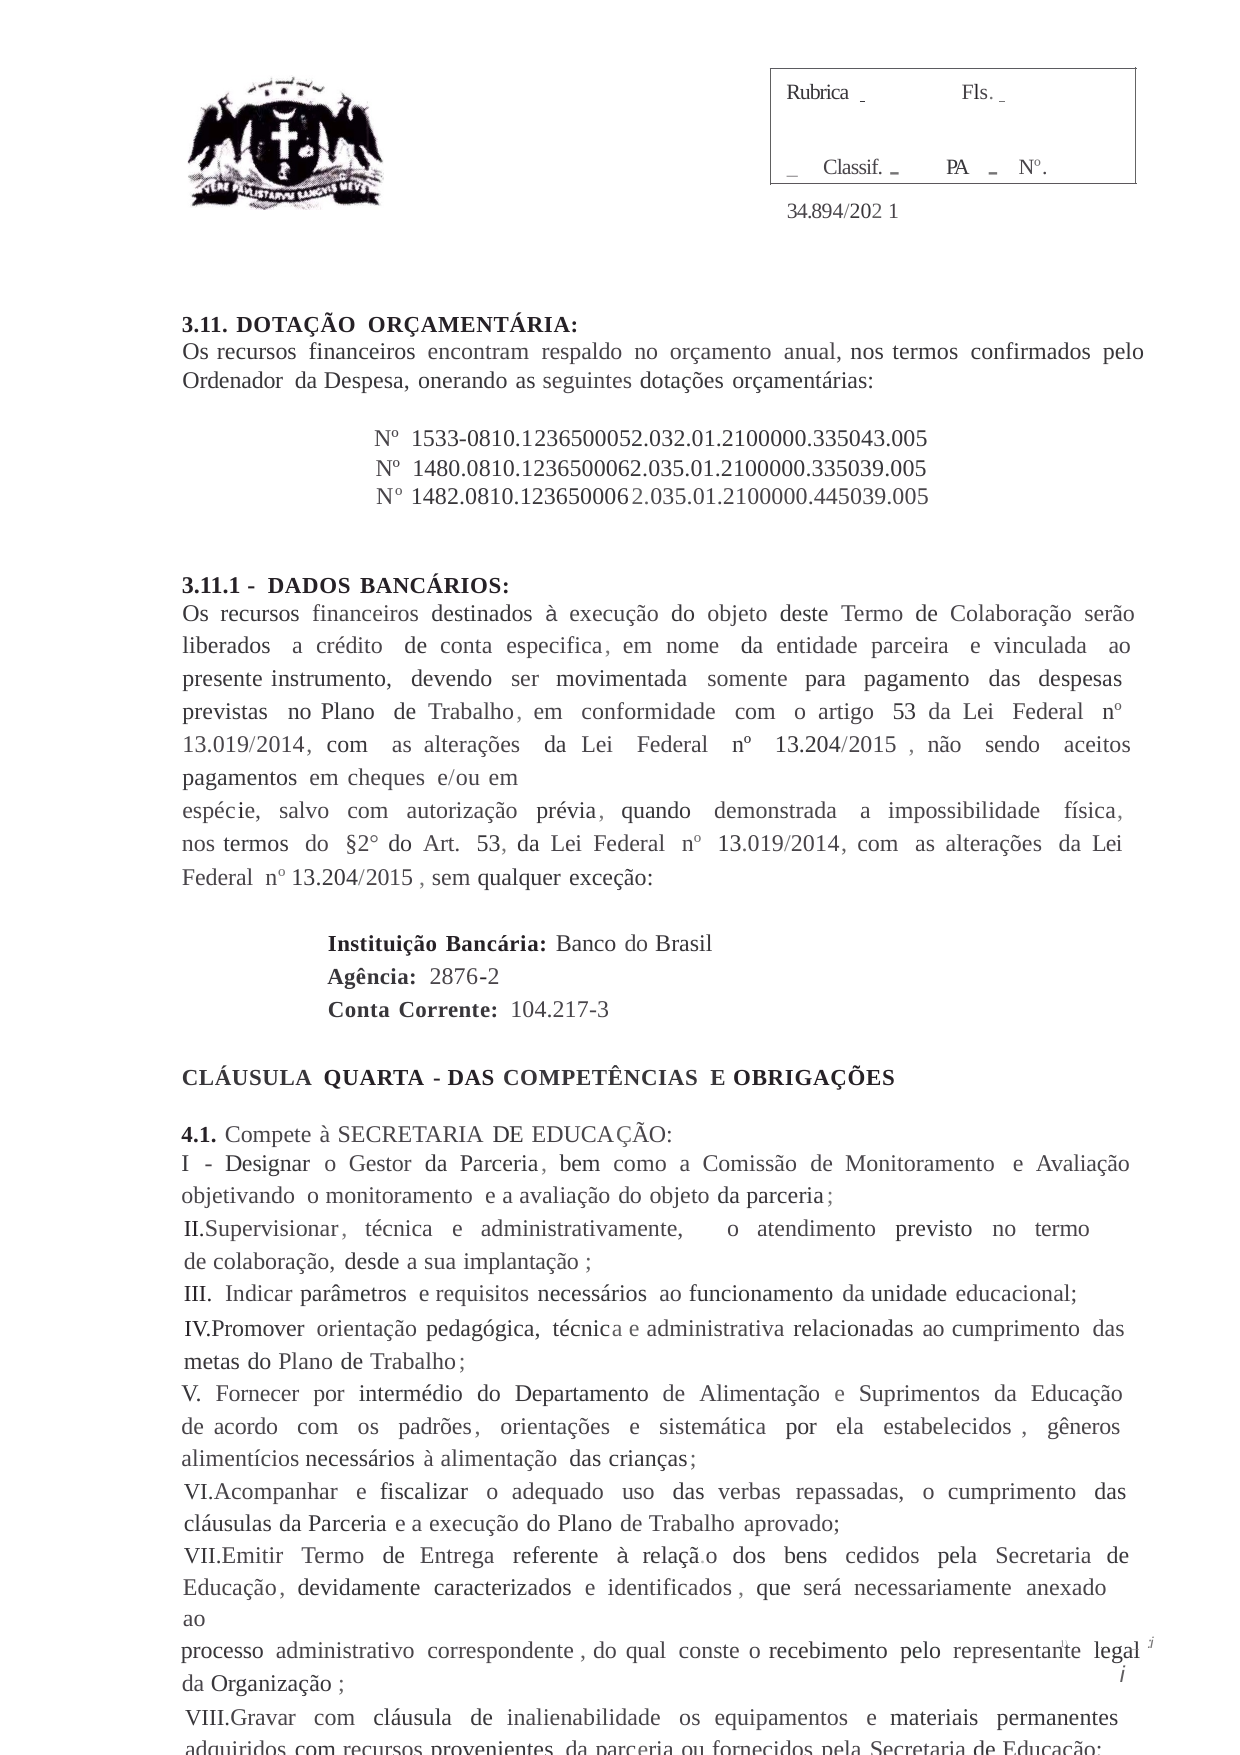

Rubrica 	 Fls. 	_ Classif. - PA - Nº. 34.894/202 1
3.11. DOTAÇÃO ORÇAMENTÁRIA:
Os recursos financeiros encontram respaldo no orçamento anual, nos termos confirmados pelo
Ordenador da Despesa, onerando as seguintes dotações orçamentárias:
Nº 1533-0810.1236500052.032.01.2100000.335043.005
Nº 1480.0810.1236500062.035.01.2100000.335039.005
Nº 1482.0810.1236500062.035.01.2100000.445039.005
3.11.1 - DADOS BANCÁRIOS:
Os recursos financeiros destinados à execução do objeto deste Termo de Colaboração serão
liberados a crédito de conta especifica, em nome da entidade parceira e vinculada ao presente instrumento, devendo ser movimentada somente para pagamento das despesas previstas no Plano de Trabalho, em conformidade com o artigo 53 da Lei Federal nº 13.019/2014, com as alterações da Lei Federal nº 13.204/2015 , não sendo aceitos pagamentos em cheques e/ou em
espécie, salvo com autorização prévia, quando demonstrada a impossibilidade física, nos termos do §2° do Art. 53, da Lei Federal nº 13.019/2014, com as alterações da Lei Federal nº 13.204/2015 , sem qualquer exceção:
Instituição Bancária: Banco do Brasil
Agência: 2876-2
Conta Corrente: 104.217-3
CLÁUSULA QUARTA - DAS COMPETÊNCIAS E OBRIGAÇÕES
4.1. Compete à SECRETARIA DE EDUCAÇÃO:
I - Designar o Gestor da Parceria, bem como a Comissão de Monitoramento e Avaliação
objetivando o monitoramento e a avaliação do objeto da parceria;
Supervisionar, técnica e administrativamente,	o atendimento previsto no termo de colaboração, desde a sua implantação ;
Indicar parâmetros e requisitos necessários ao funcionamento da unidade educacional;
Promover orientação pedagógica, técnica e administrativa relacionadas ao cumprimento das metas do Plano de Trabalho;
V. Fornecer por intermédio do Departamento de Alimentação e Suprimentos da Educação de acordo com os padrões, orientações e sistemática por ela estabelecidos , gêneros alimentícios necessários à alimentação das crianças;
Acompanhar e fiscalizar o adequado uso das verbas repassadas, o cumprimento das cláusulas da Parceria e a execução do Plano de Trabalho aprovado;
Emitir Termo de Entrega referente à relaçã.o dos bens cedidos pela Secretaria de Educação, devidamente caracterizados e identificados , que será necessariamente anexado ao
processo administrativo correspondente , do qual conste o recebimento pelo representante legal
da Organização ;
Gravar com cláusula de inalienabilidade os equipamentos e materiais permanentes adquiridos com recursos provenientes da parceria ou fornecidos pela Secretaria de Educação;	\;1...1 •
..	_ :i
i
1\